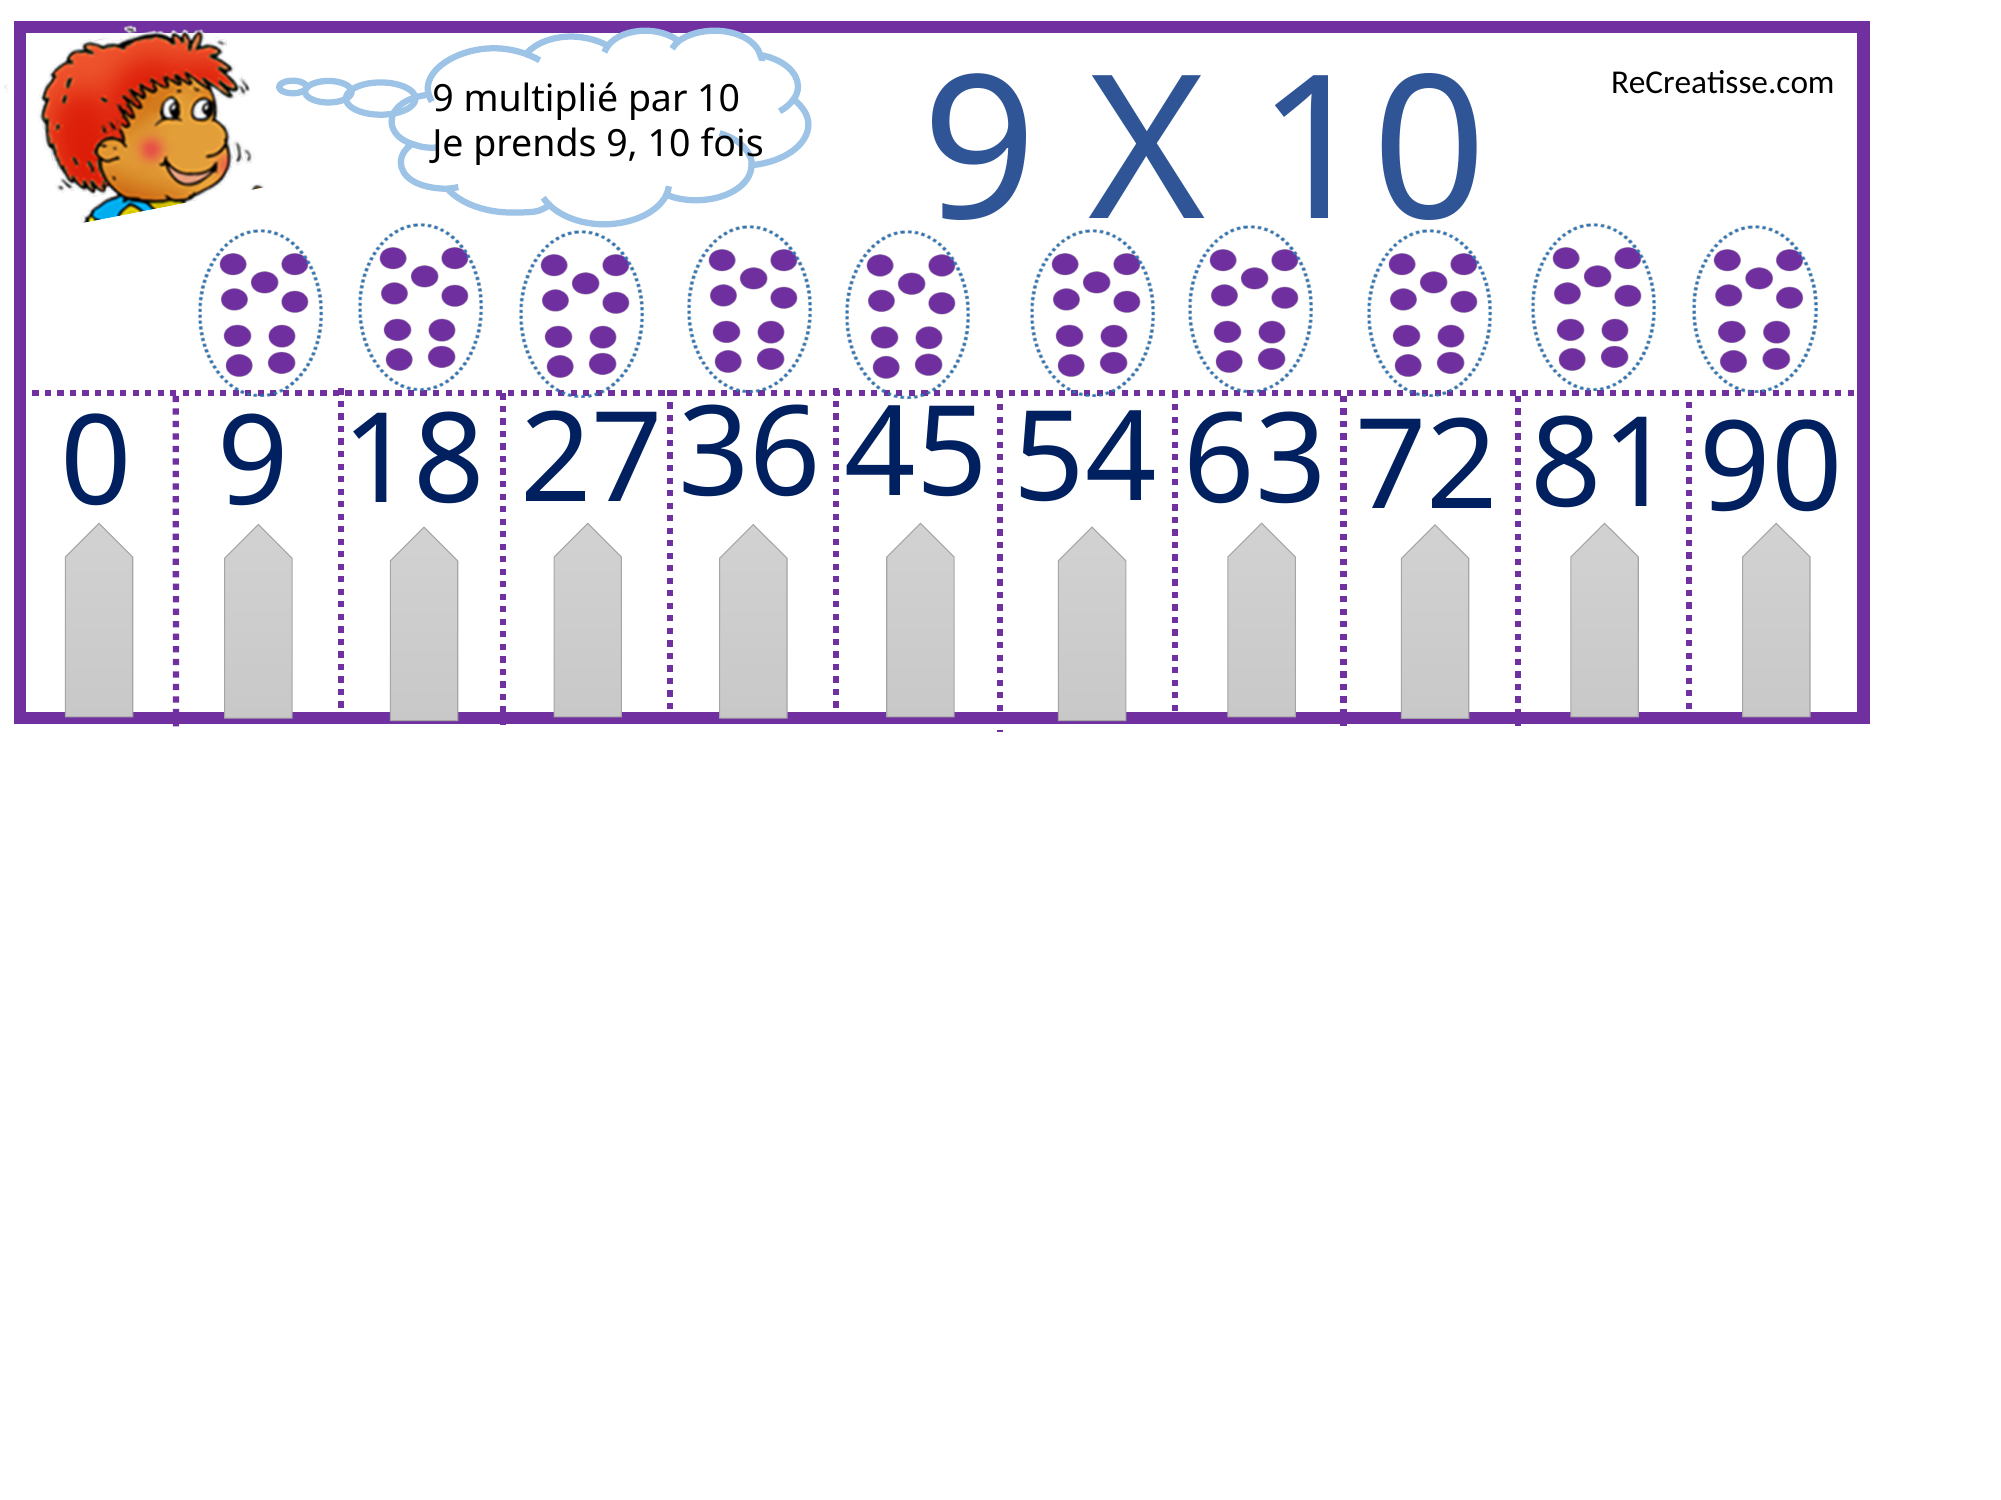

9 X 10
ReCreatisse.com
9 multiplié par 10
Je prends 9, 10 fois
36
45
54
27
63
18
0
9
81
72
90